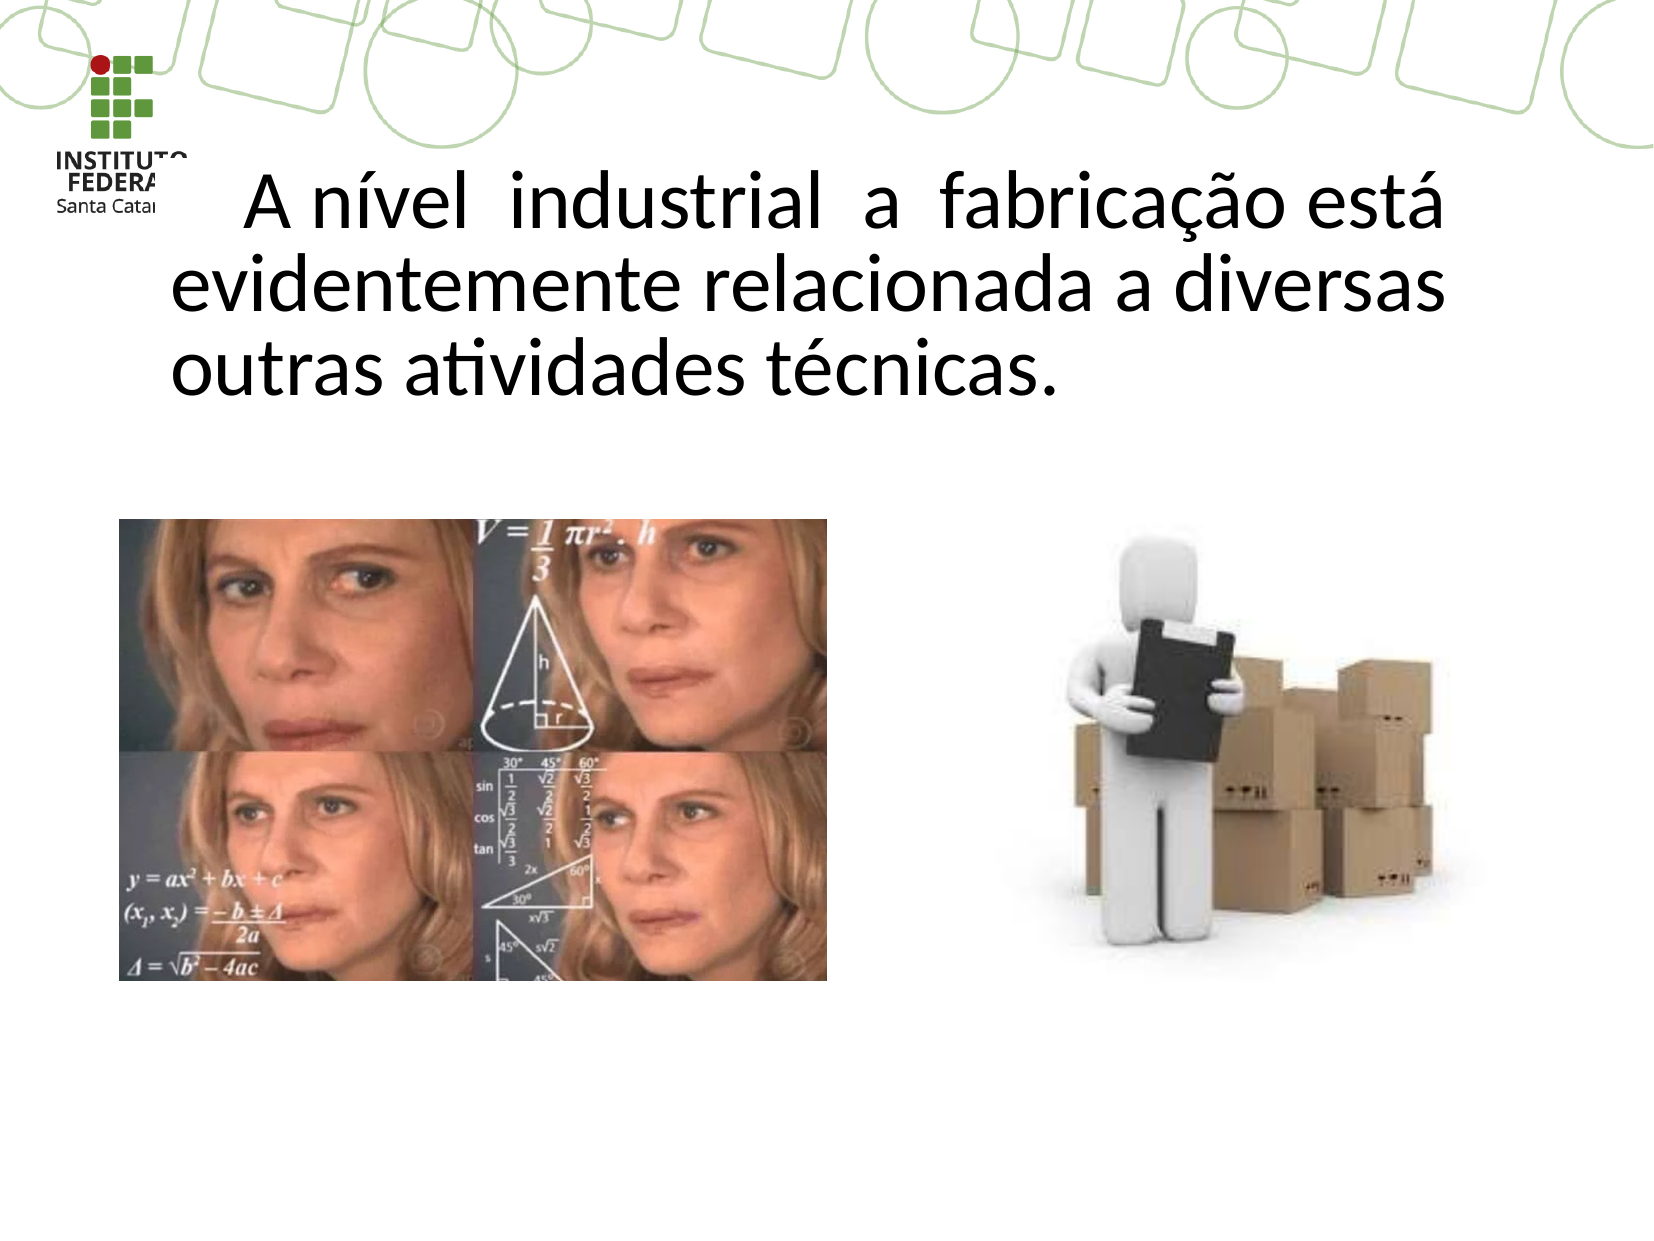

A nível industrial a fabricação está evidentemente relacionada a diversas outras atividades técnicas.